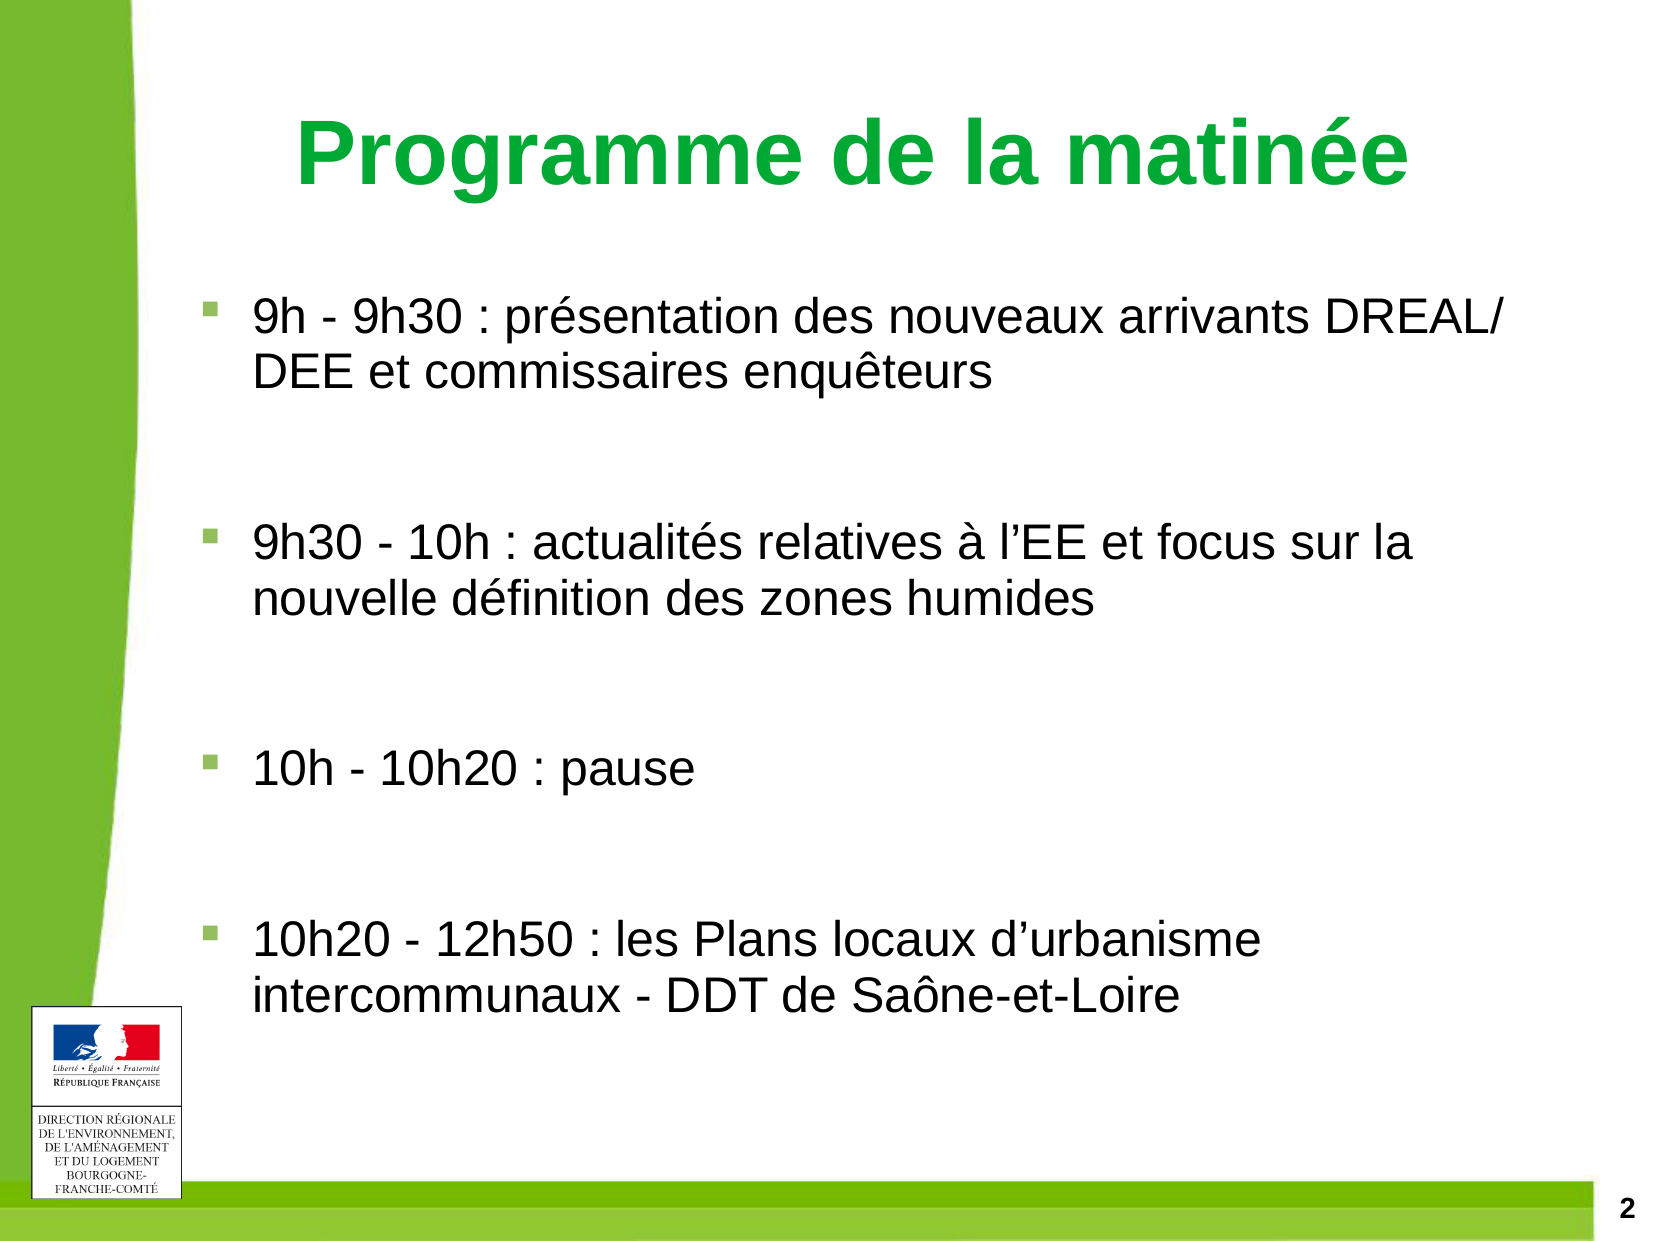

# Programme de la matinée
9h - 9h30 : présentation des nouveaux arrivants DREAL/ DEE et commissaires enquêteurs
9h30 - 10h : actualités relatives à l’EE et focus sur la nouvelle définition des zones humides
10h - 10h20 : pause
10h20 - 12h50 : les Plans locaux d’urbanisme intercommunaux - DDT de Saône-et-Loire